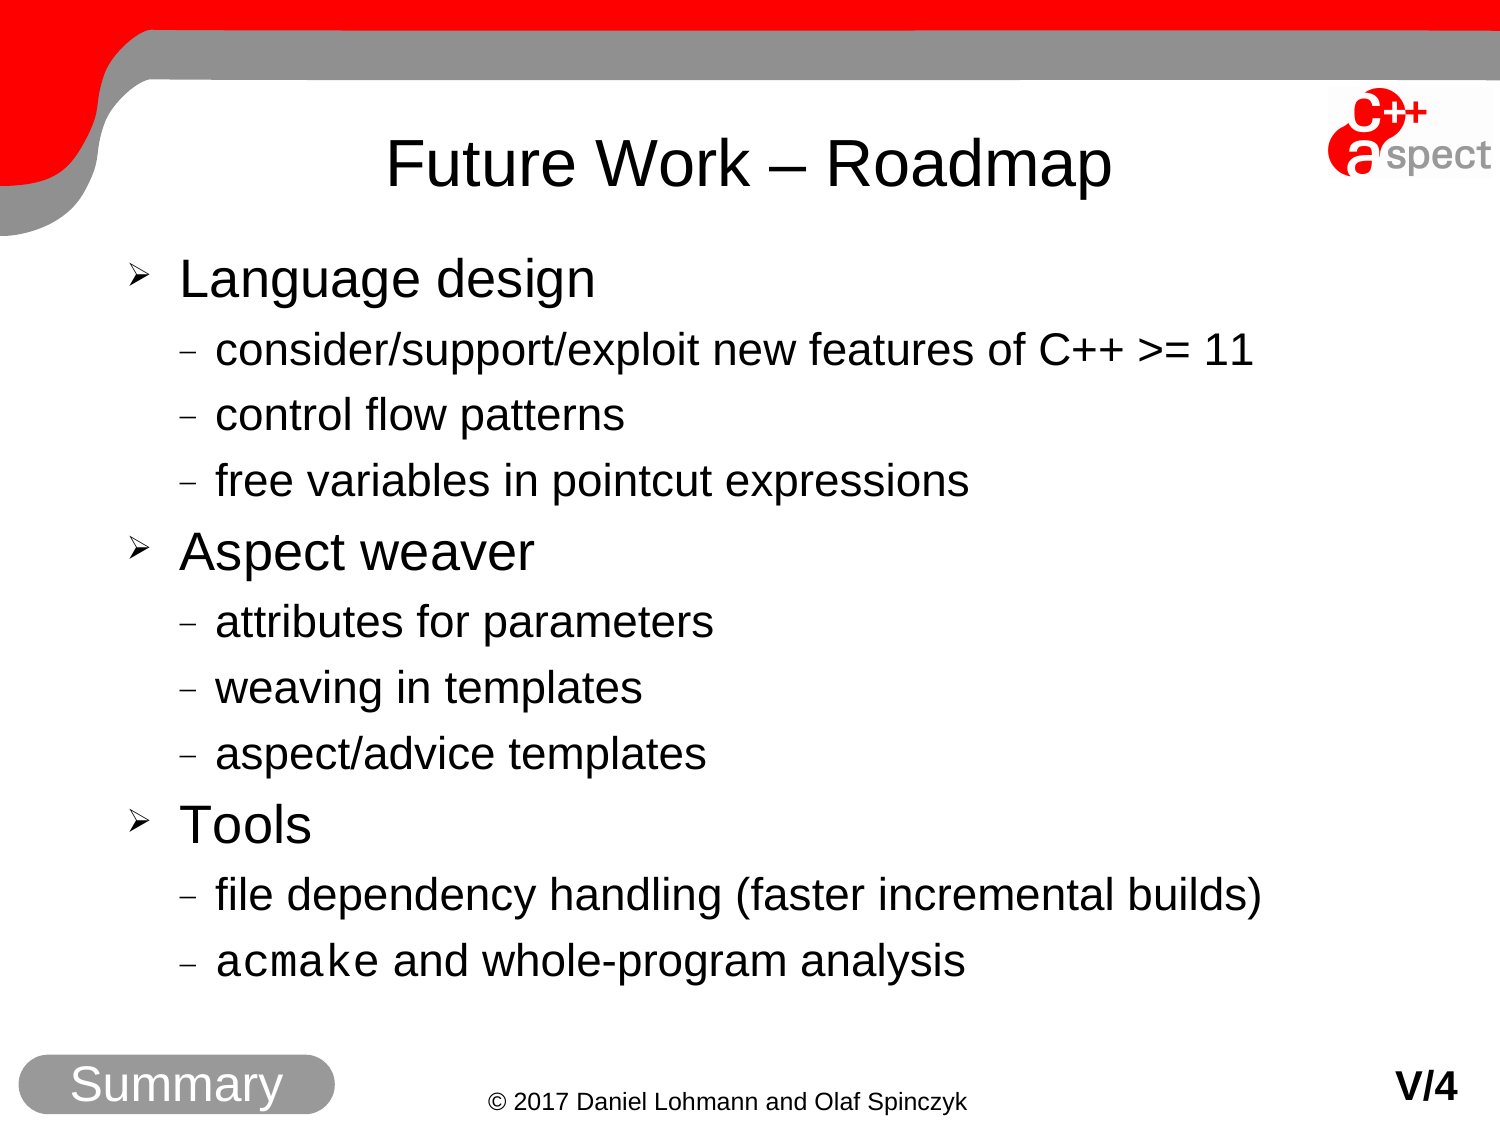

# Future Work – Roadmap
Language design
consider/support/exploit new features of C++ >= 11
control flow patterns
free variables in pointcut expressions
Aspect weaver
attributes for parameters
weaving in templates
aspect/advice templates
Tools
file dependency handling (faster incremental builds)
acmake and whole-program analysis